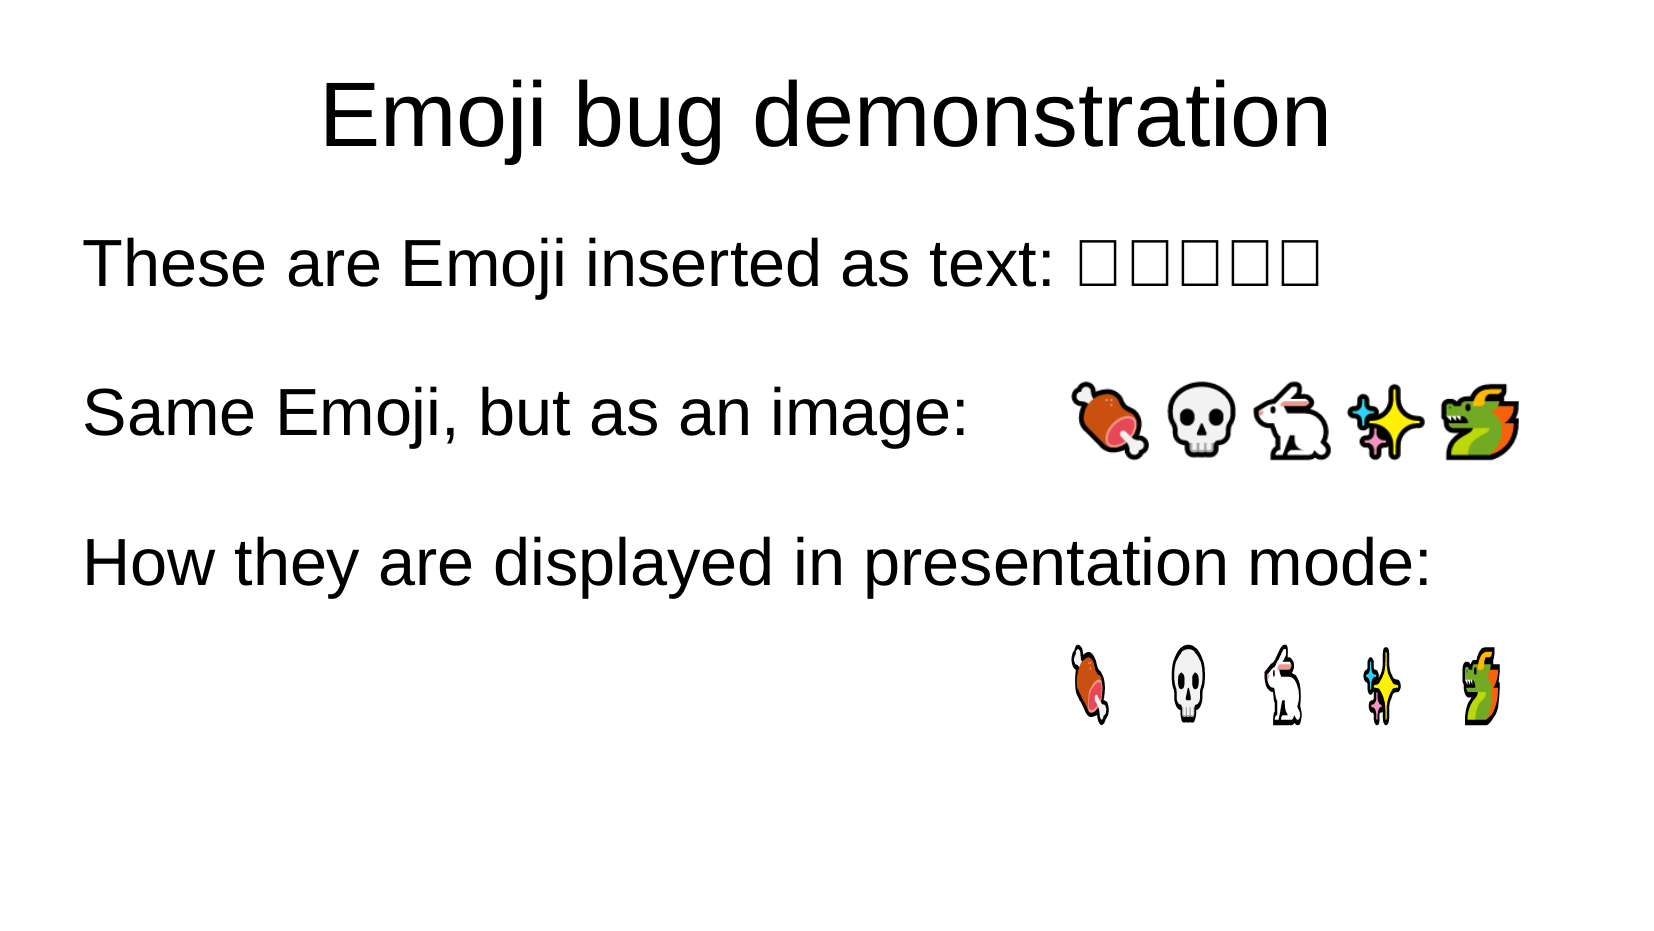

# Emoji bug demonstration
These are Emoji inserted as text: 🍖💀🐇✨🐲
Same Emoji, but as an image:
How they are displayed in presentation mode: